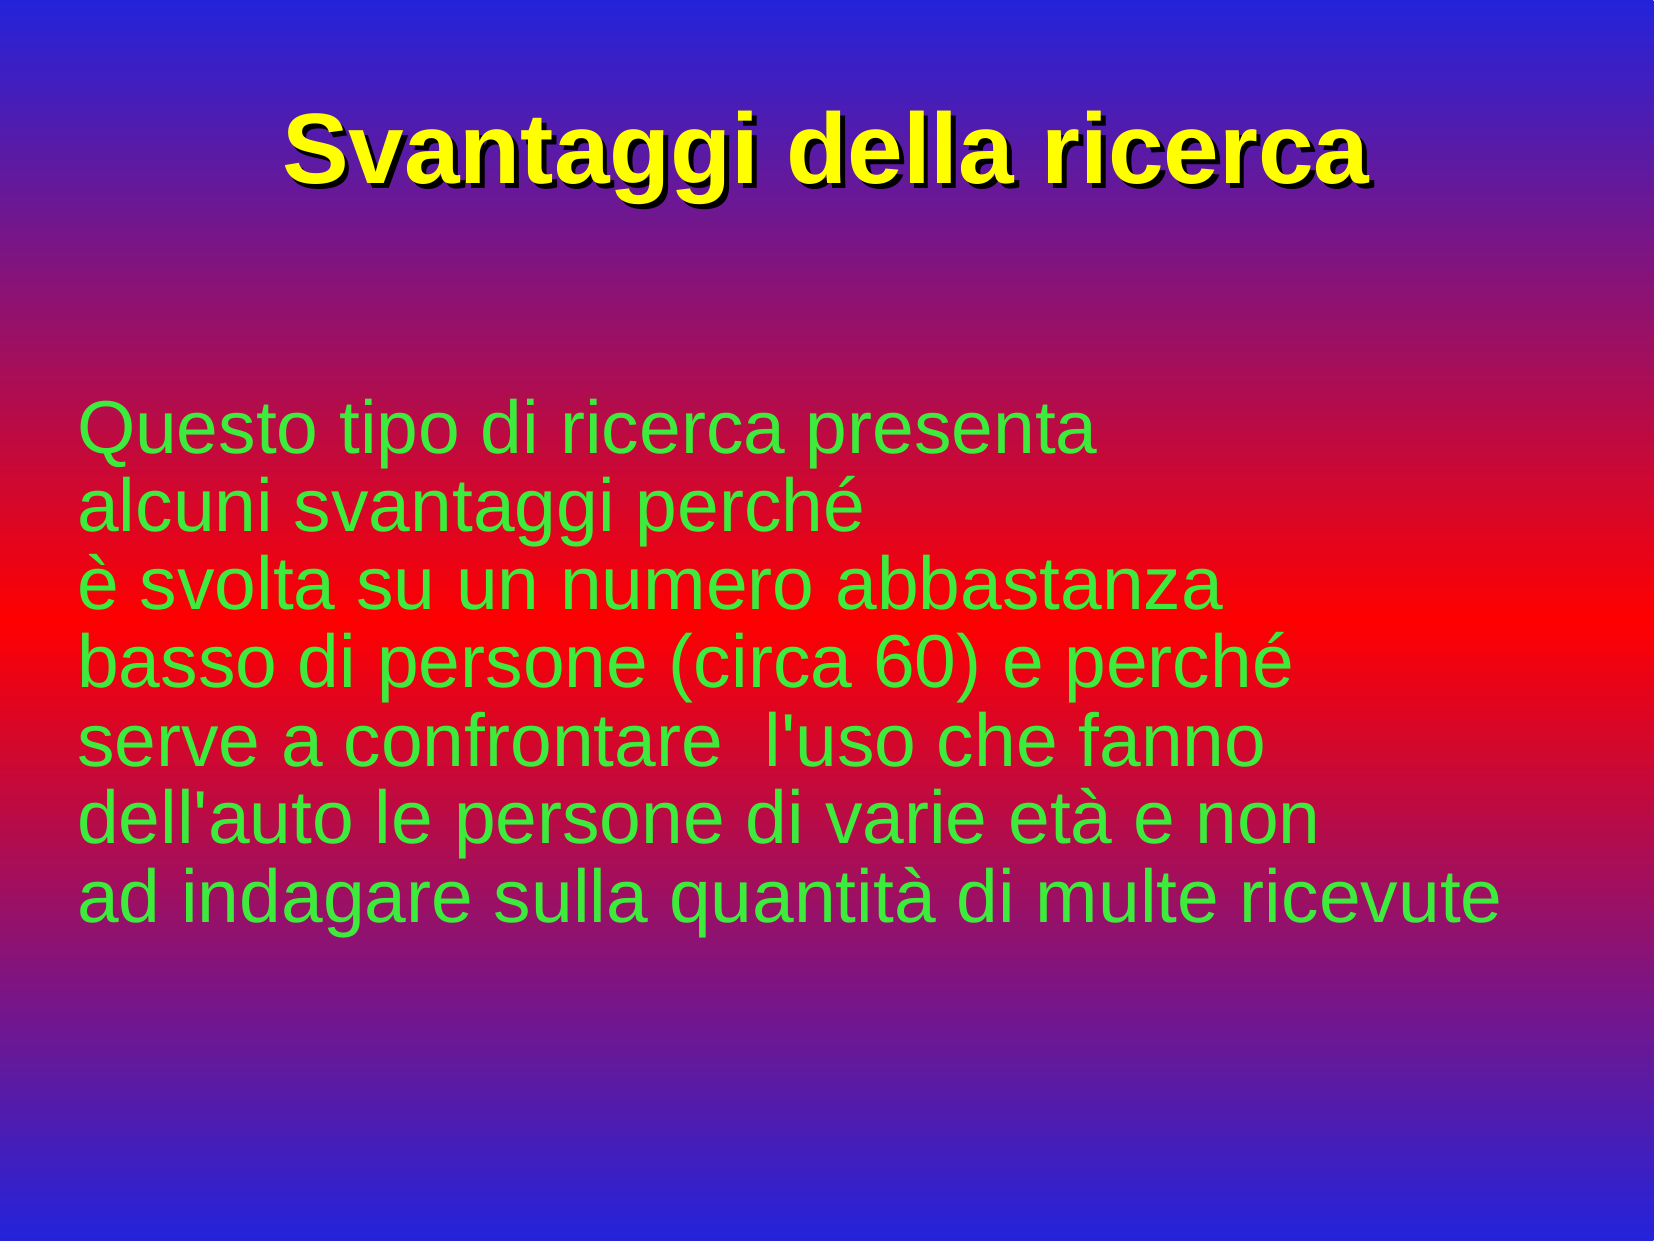

Svantaggi della ricerca
#
Questo tipo di ricerca presenta
alcuni svantaggi perché
è svolta su un numero abbastanza
basso di persone (circa 60) e perché
serve a confrontare l'uso che fanno
dell'auto le persone di varie età e non
ad indagare sulla quantità di multe ricevute